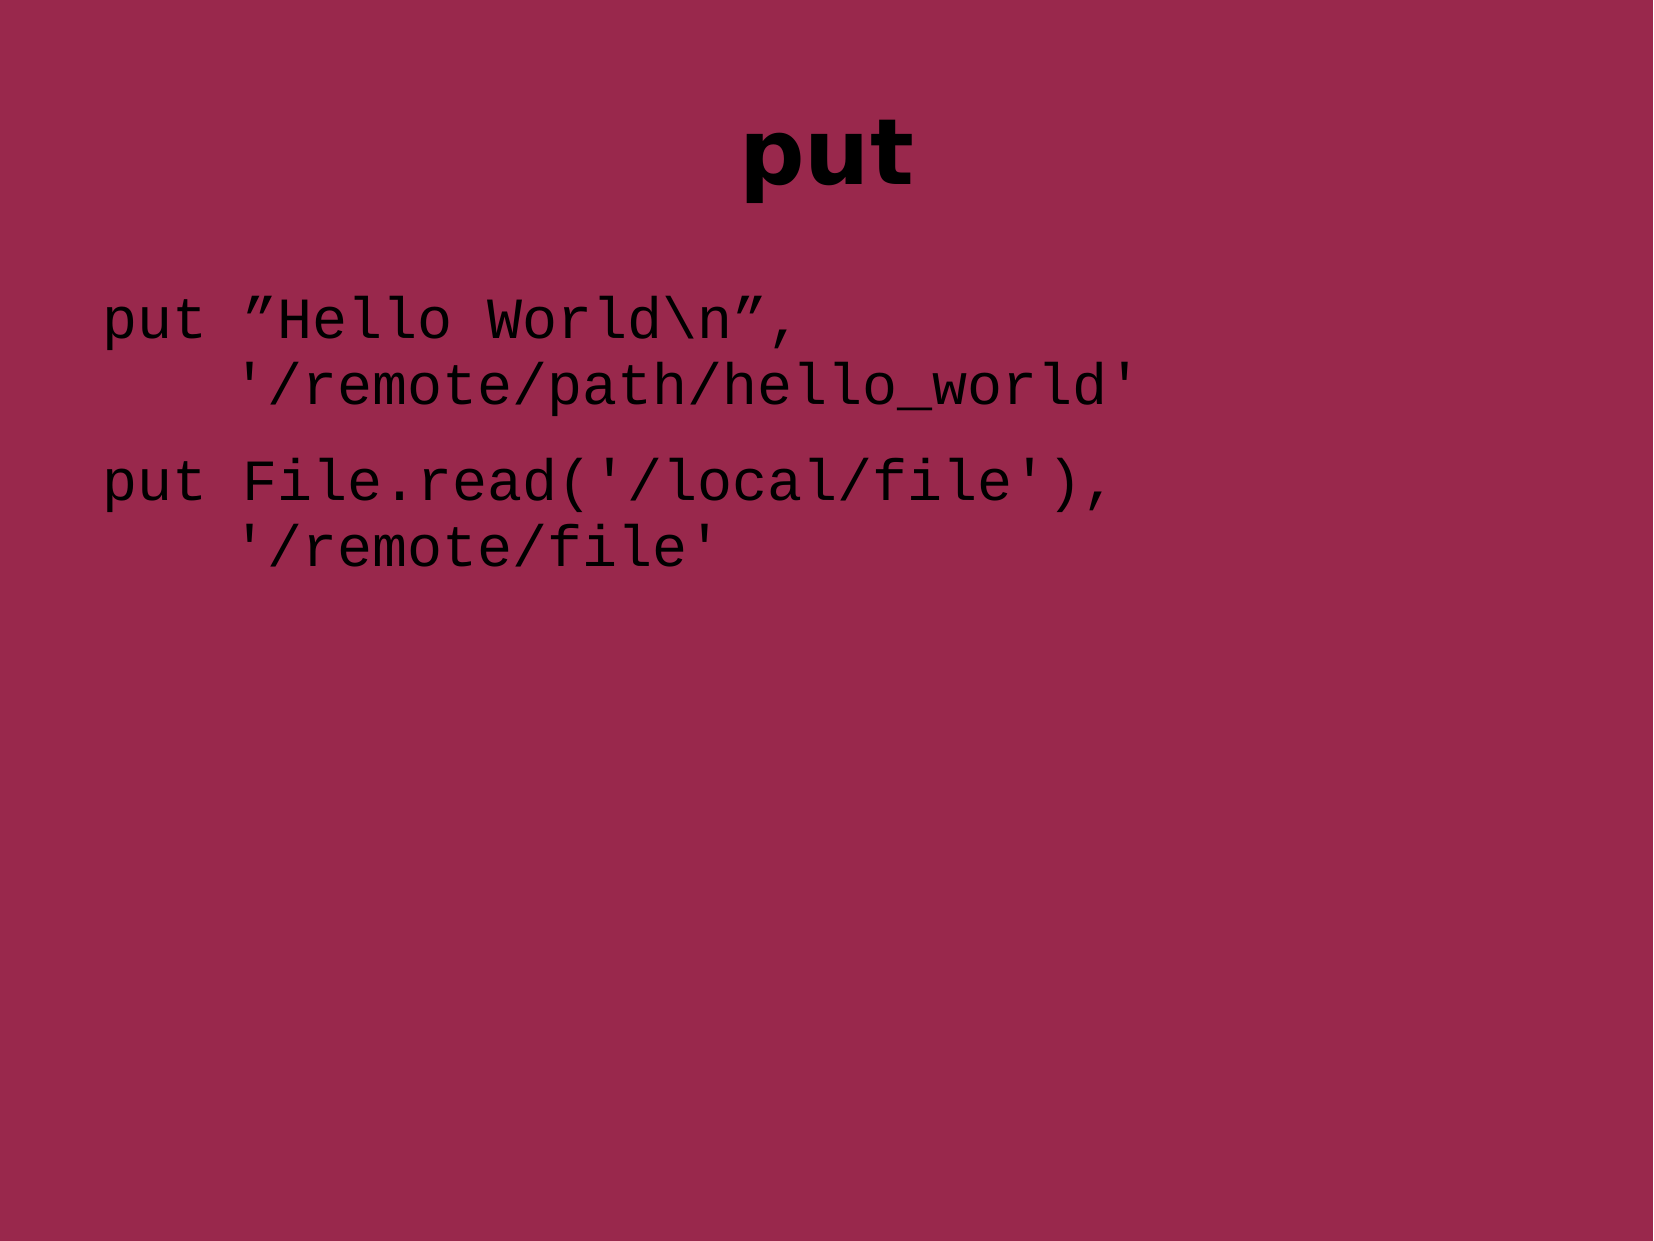

# put
put ”Hello World\n”, '/remote/path/hello_world'
put File.read('/local/file'), '/remote/file'